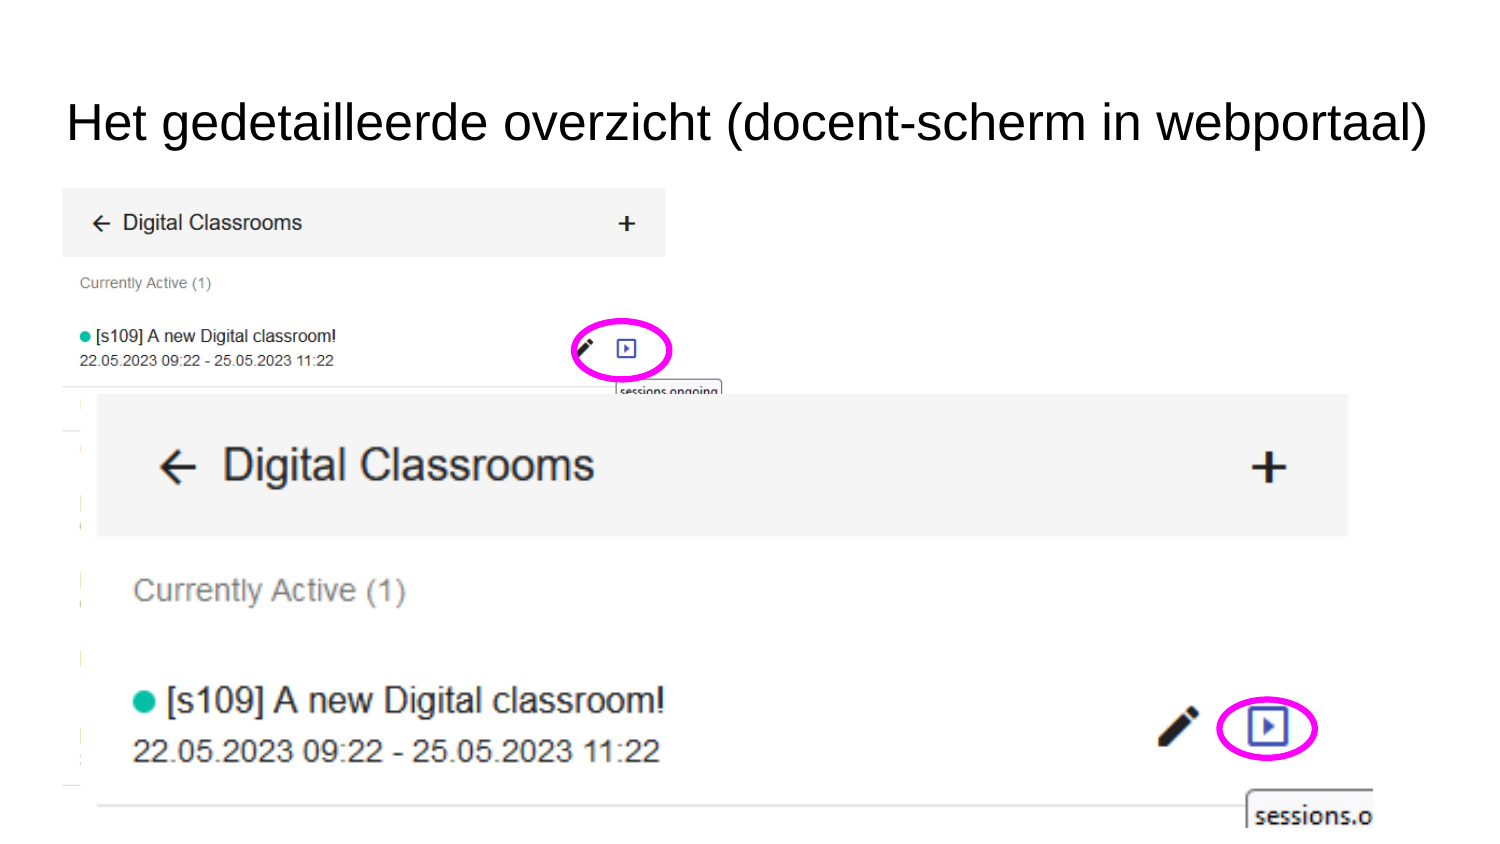

# Het gedetailleerde overzicht (docent-scherm in webportaal)